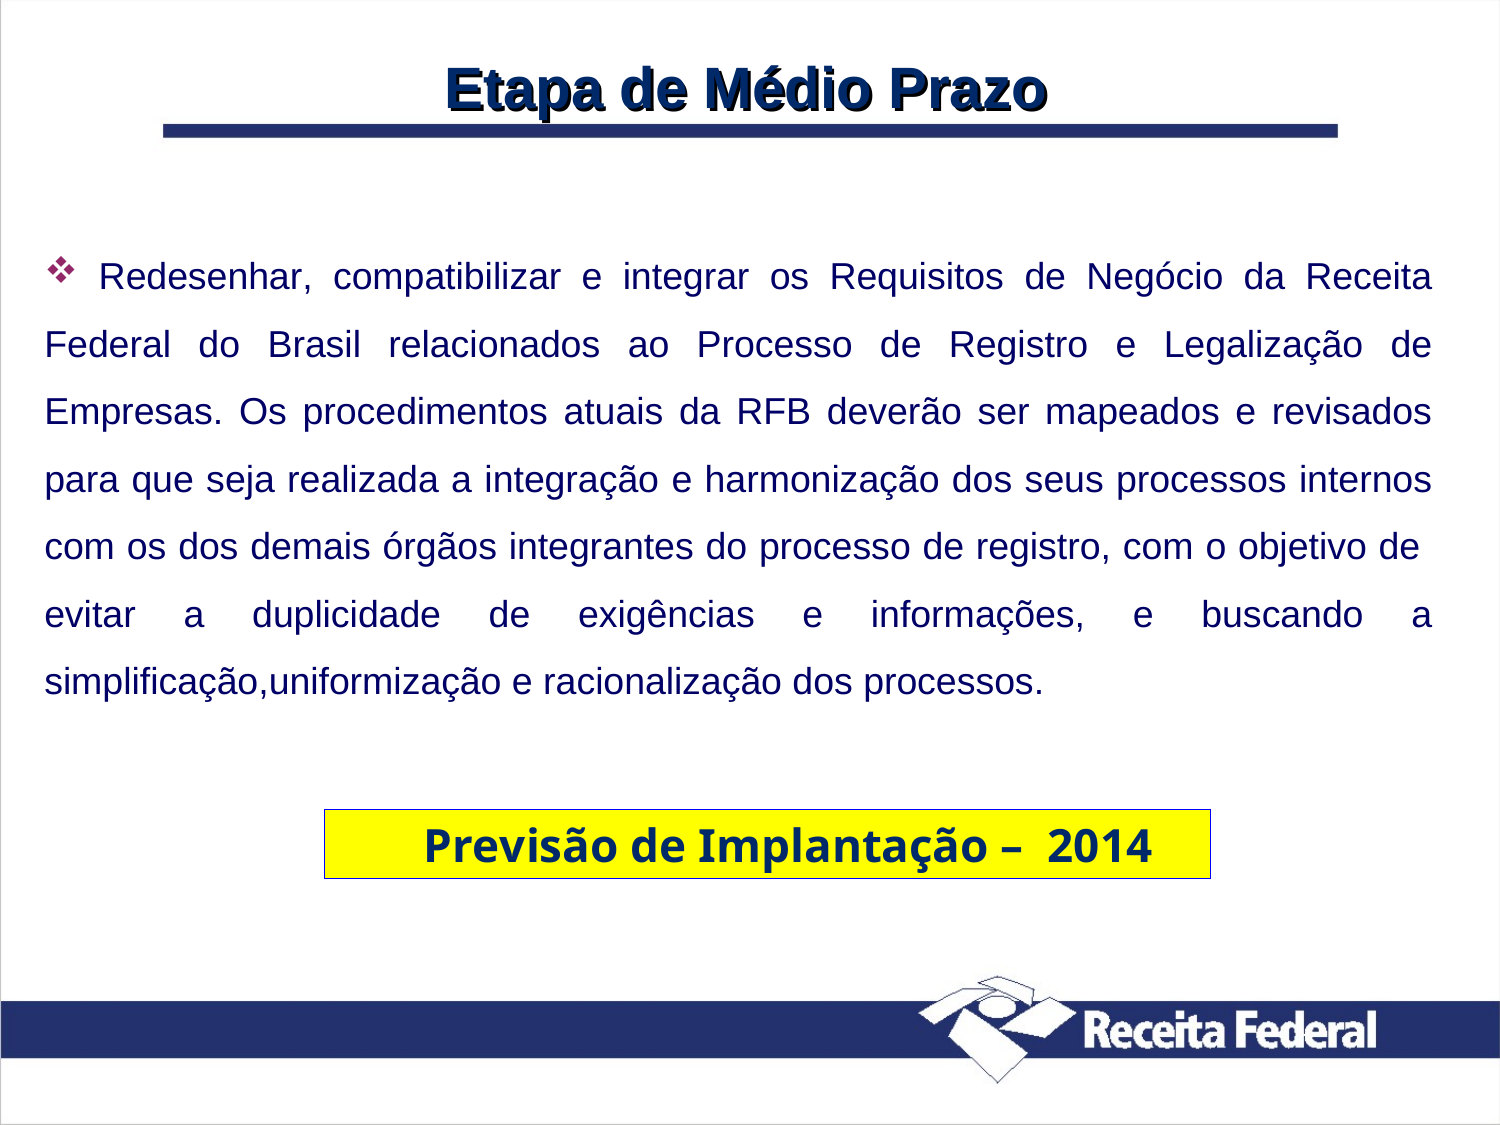

Etapa de Médio Prazo
 Redesenhar, compatibilizar e integrar os Requisitos de Negócio da Receita Federal do Brasil relacionados ao Processo de Registro e Legalização de Empresas. Os procedimentos atuais da RFB deverão ser mapeados e revisados para que seja realizada a integração e harmonização dos seus processos internos com os dos demais órgãos integrantes do processo de registro, com o objetivo de evitar a duplicidade de exigências e informações, e buscando a simplificação,uniformização e racionalização dos processos.
 Previsão de Implantação – 2014